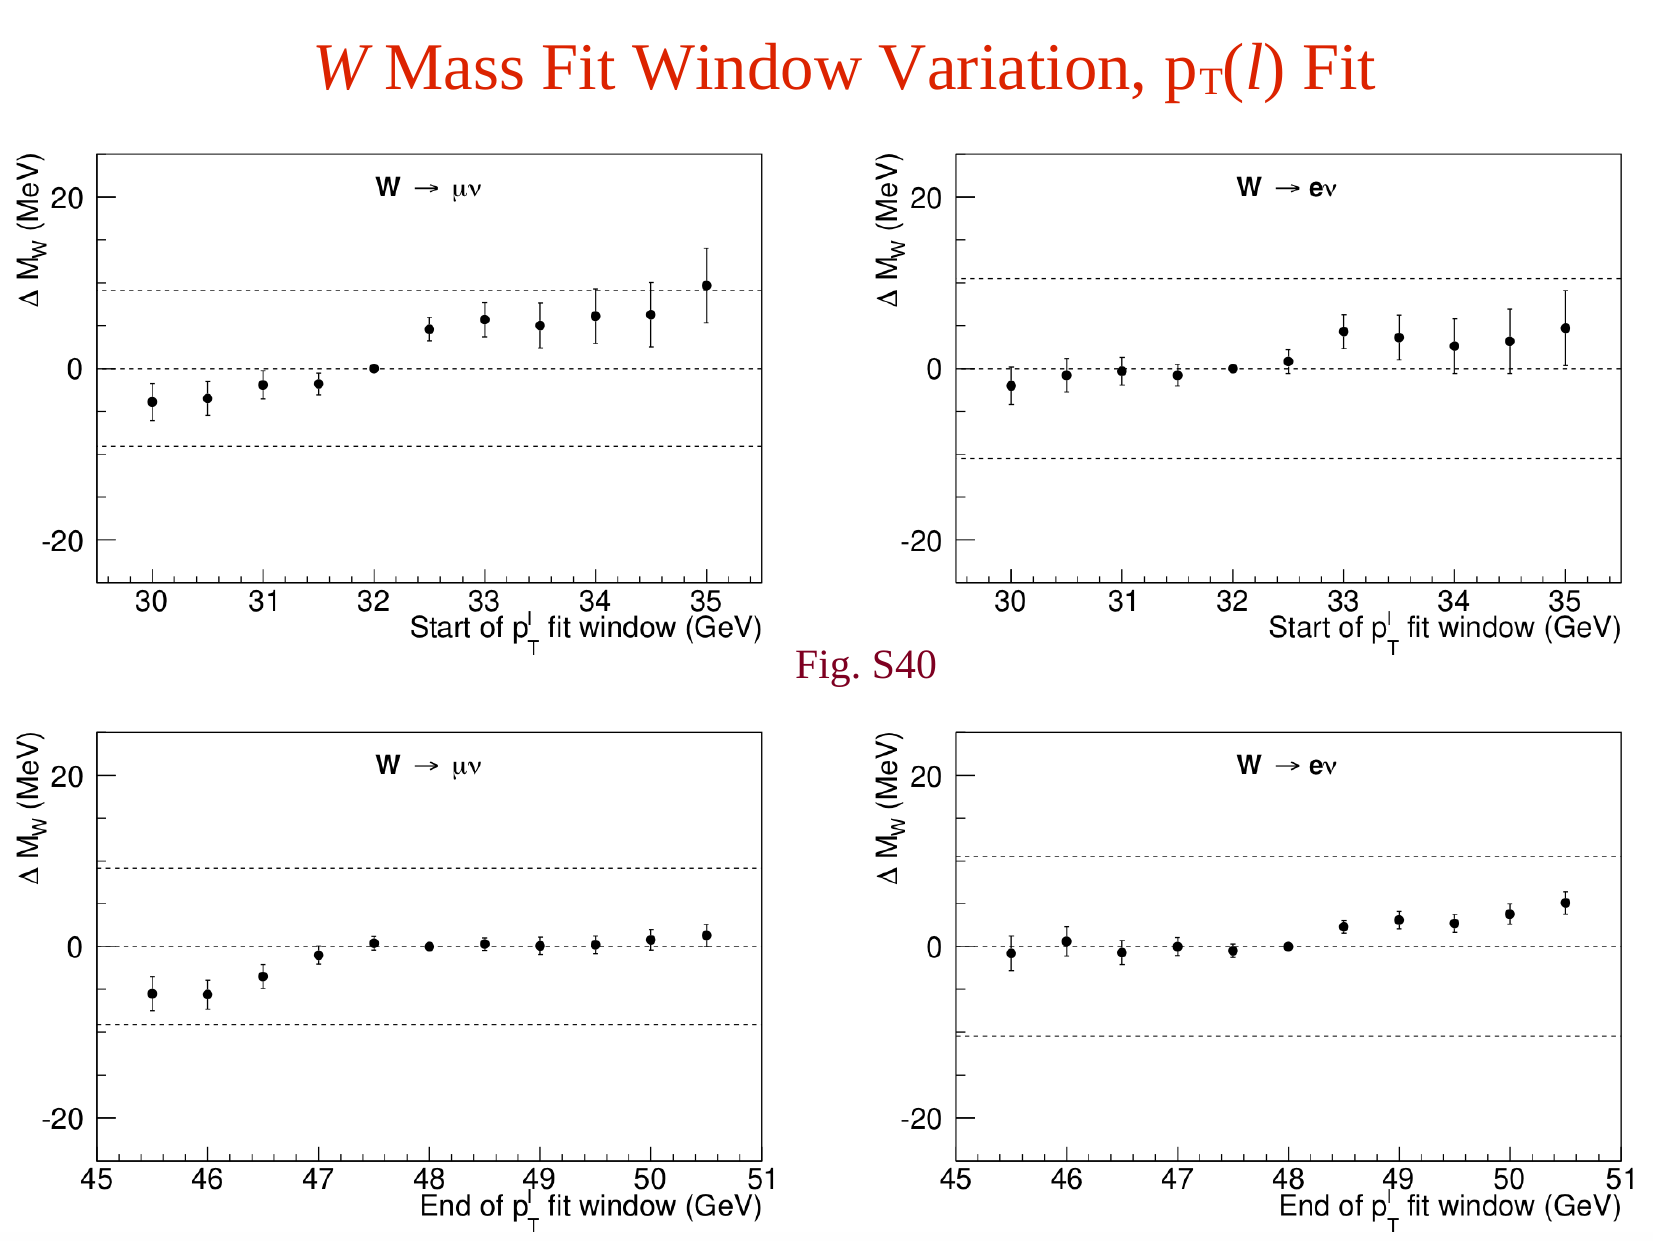

# W Mass Fit Window Variation, pT(l) Fit
Fig. S40
A. V. Kotwal, JLab Users Meeting, 6/14/22